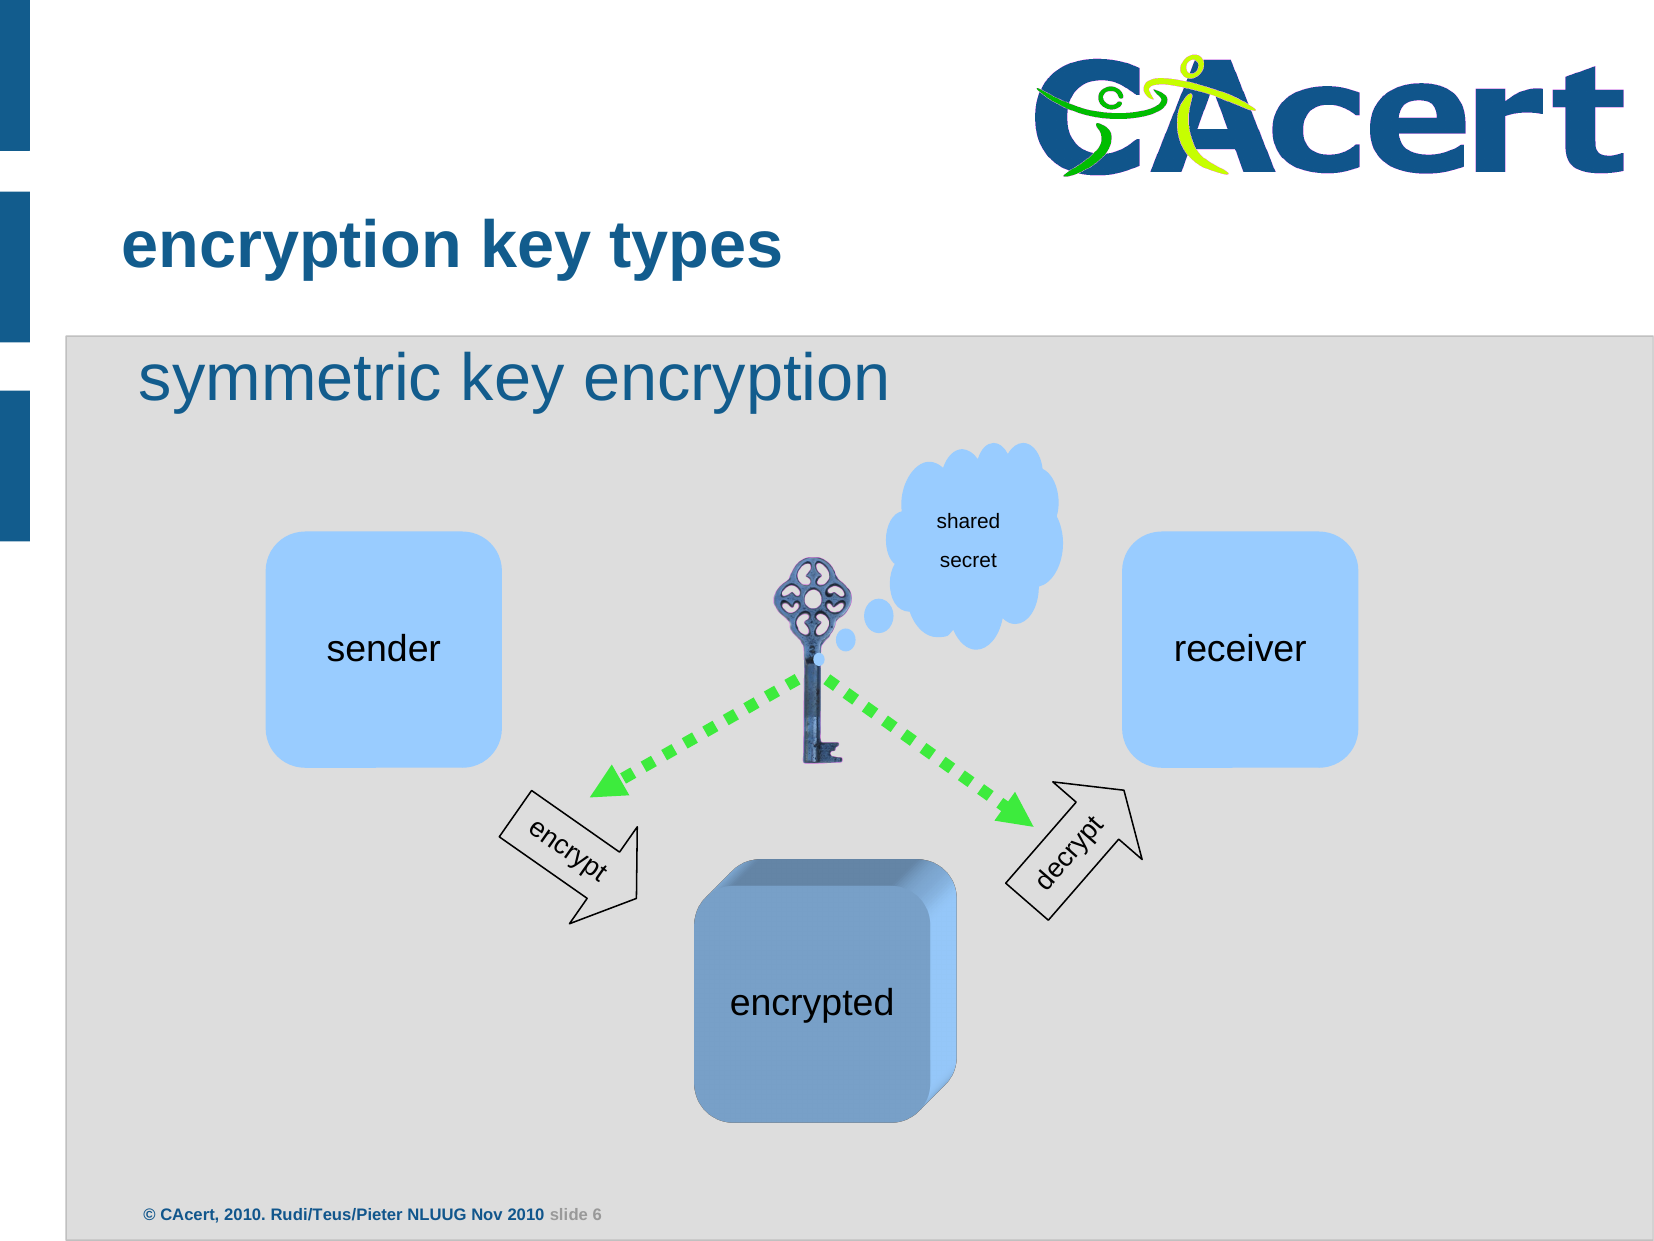

# encryption key types
symmetric key encryption
shared
secret
sender
receiver
decrypt
encrypt
encrypted